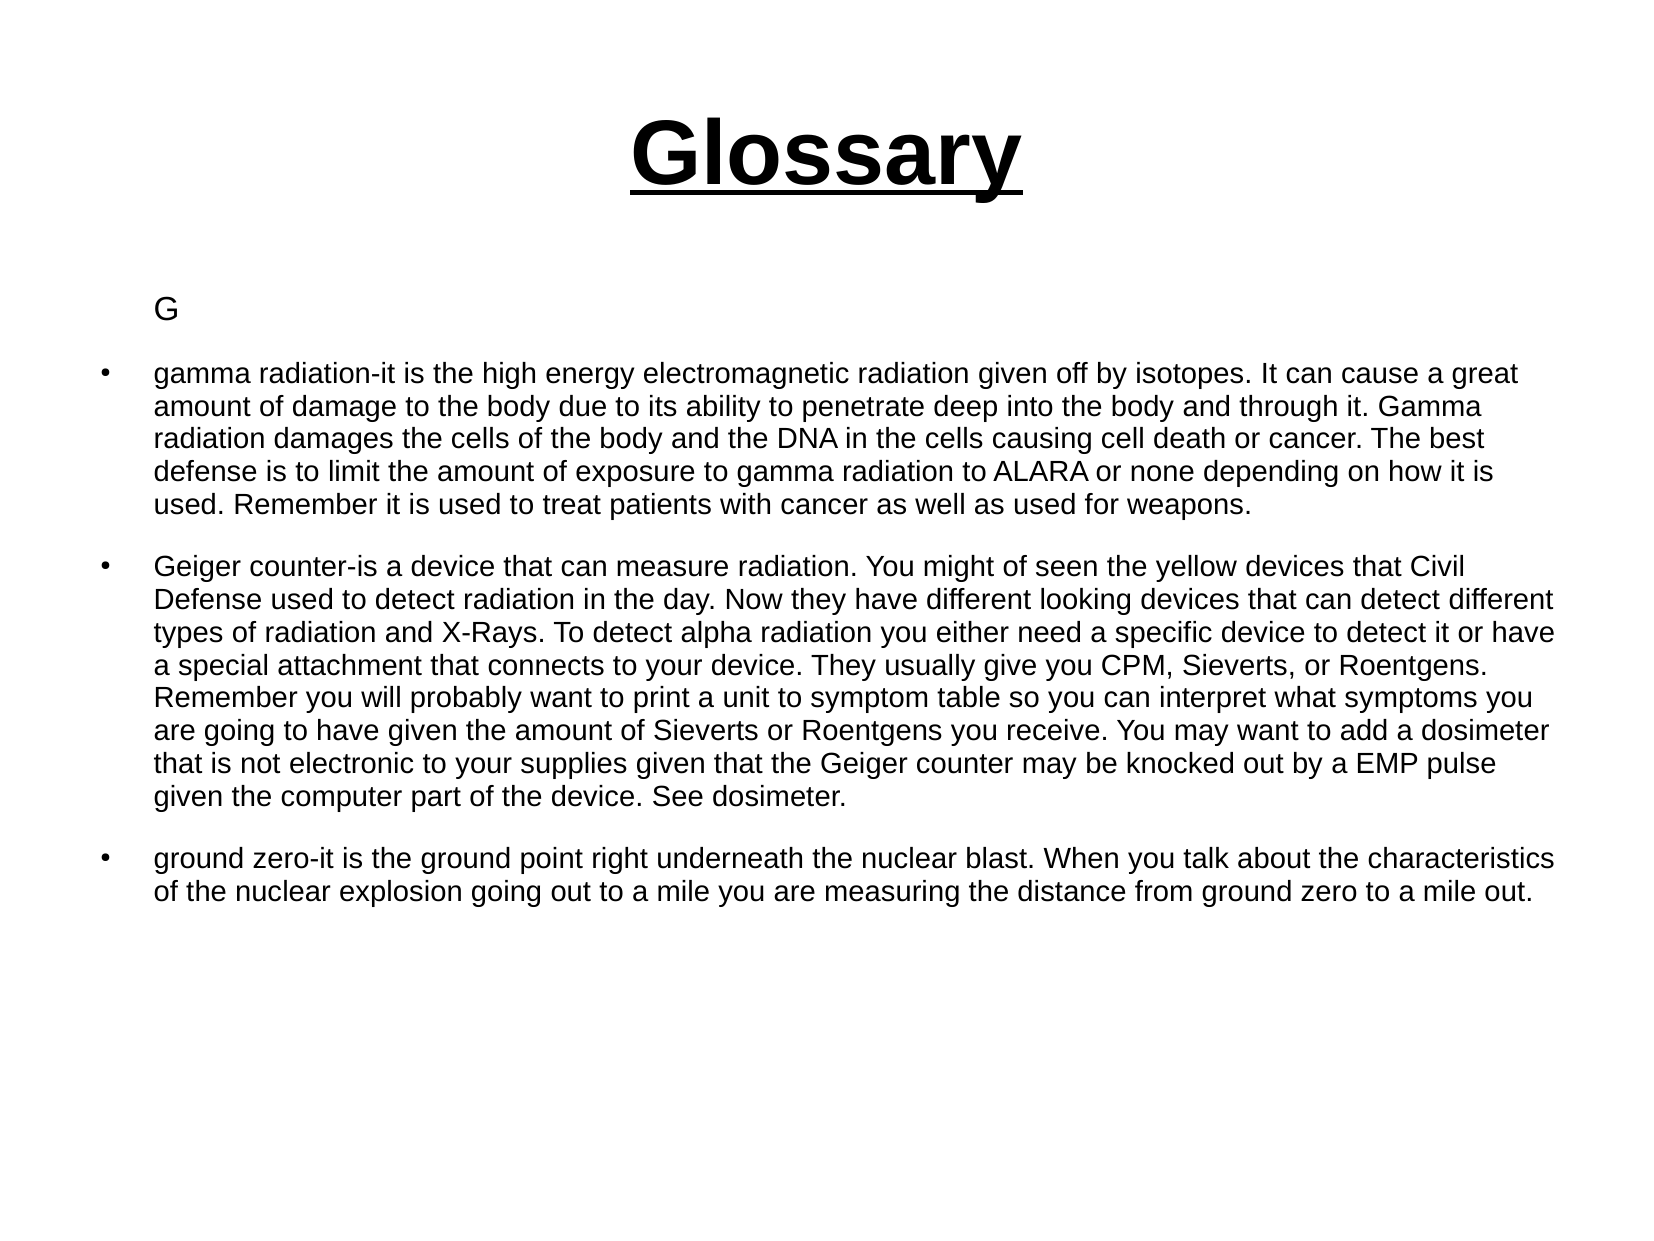

# Glossary
G
gamma radiation-it is the high energy electromagnetic radiation given off by isotopes. It can cause a great amount of damage to the body due to its ability to penetrate deep into the body and through it. Gamma radiation damages the cells of the body and the DNA in the cells causing cell death or cancer. The best defense is to limit the amount of exposure to gamma radiation to ALARA or none depending on how it is used. Remember it is used to treat patients with cancer as well as used for weapons.
Geiger counter-is a device that can measure radiation. You might of seen the yellow devices that Civil Defense used to detect radiation in the day. Now they have different looking devices that can detect different types of radiation and X-Rays. To detect alpha radiation you either need a specific device to detect it or have a special attachment that connects to your device. They usually give you CPM, Sieverts, or Roentgens. Remember you will probably want to print a unit to symptom table so you can interpret what symptoms you are going to have given the amount of Sieverts or Roentgens you receive. You may want to add a dosimeter that is not electronic to your supplies given that the Geiger counter may be knocked out by a EMP pulse given the computer part of the device. See dosimeter.
ground zero-it is the ground point right underneath the nuclear blast. When you talk about the characteristics of the nuclear explosion going out to a mile you are measuring the distance from ground zero to a mile out.